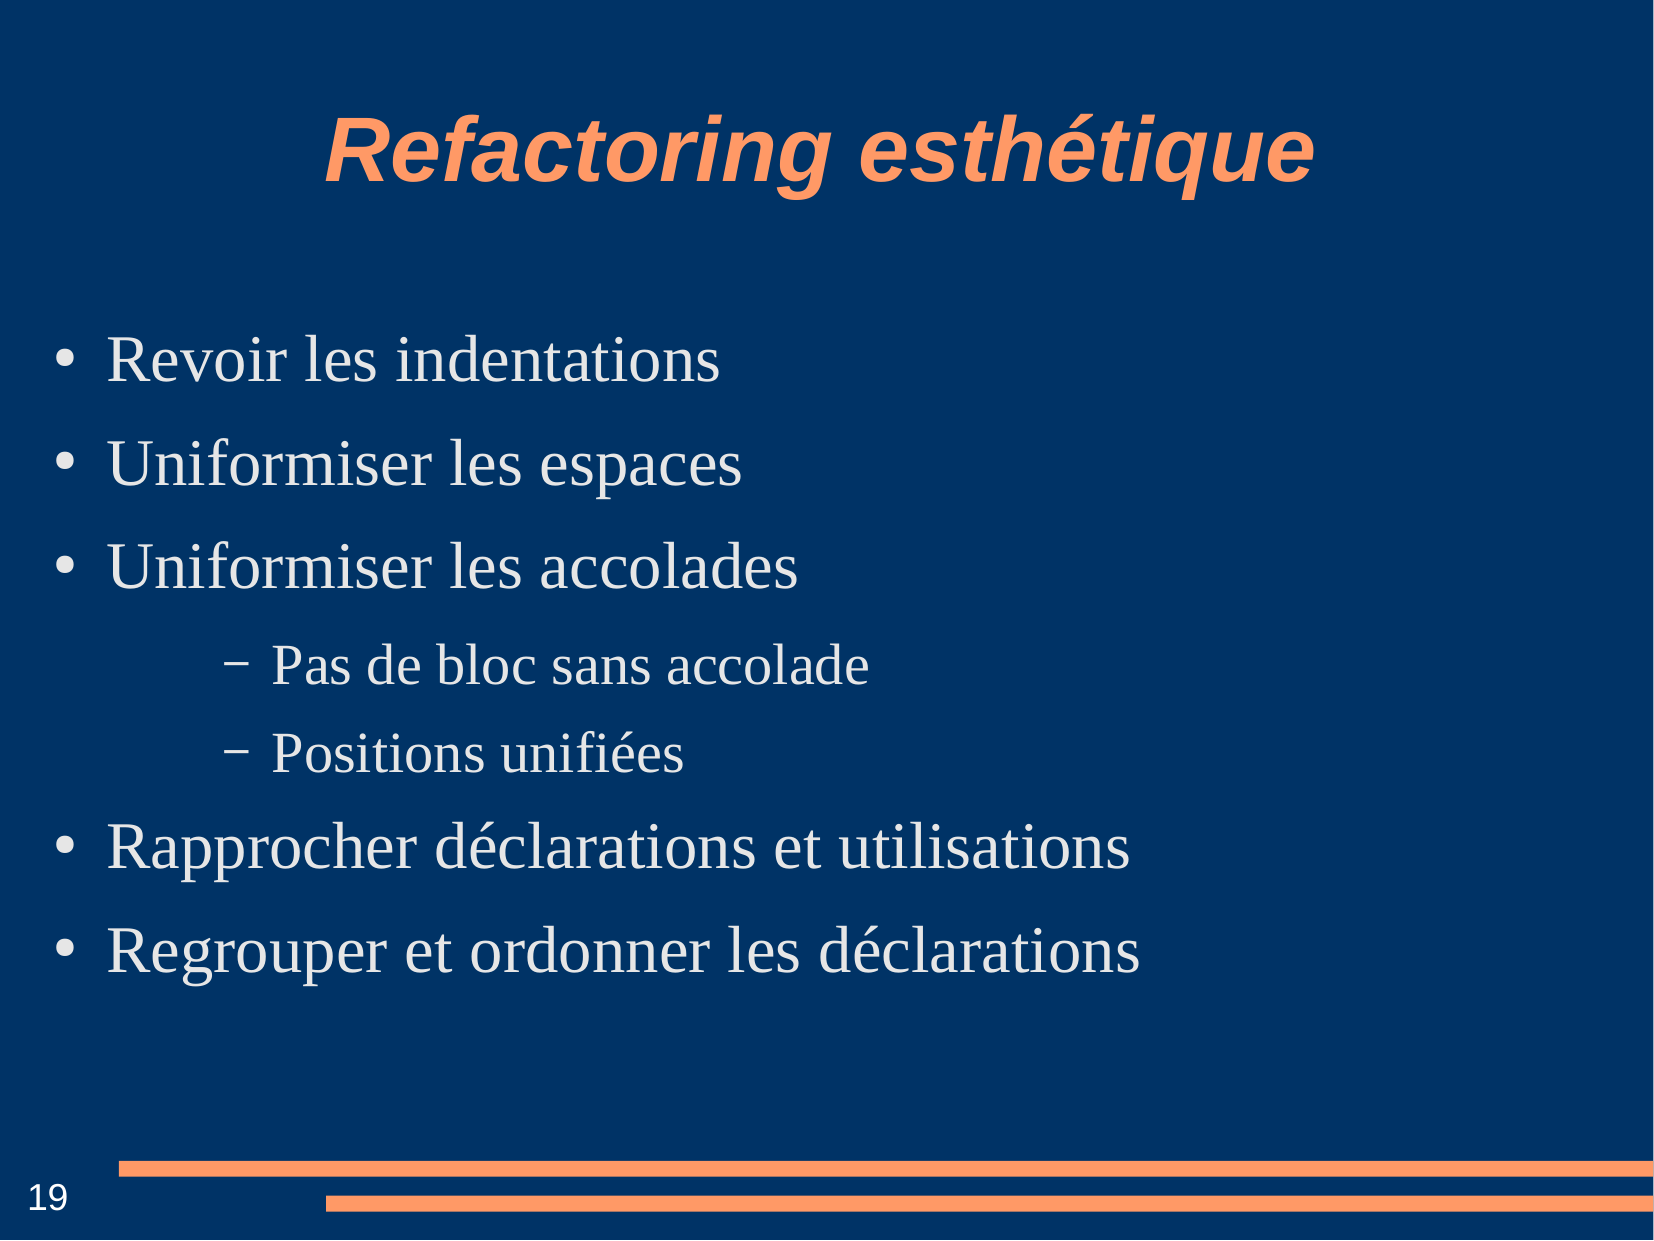

# Refactoring esthétique
Revoir les indentations
Uniformiser les espaces
Uniformiser les accolades
Pas de bloc sans accolade
Positions unifiées
Rapprocher déclarations et utilisations
Regrouper et ordonner les déclarations